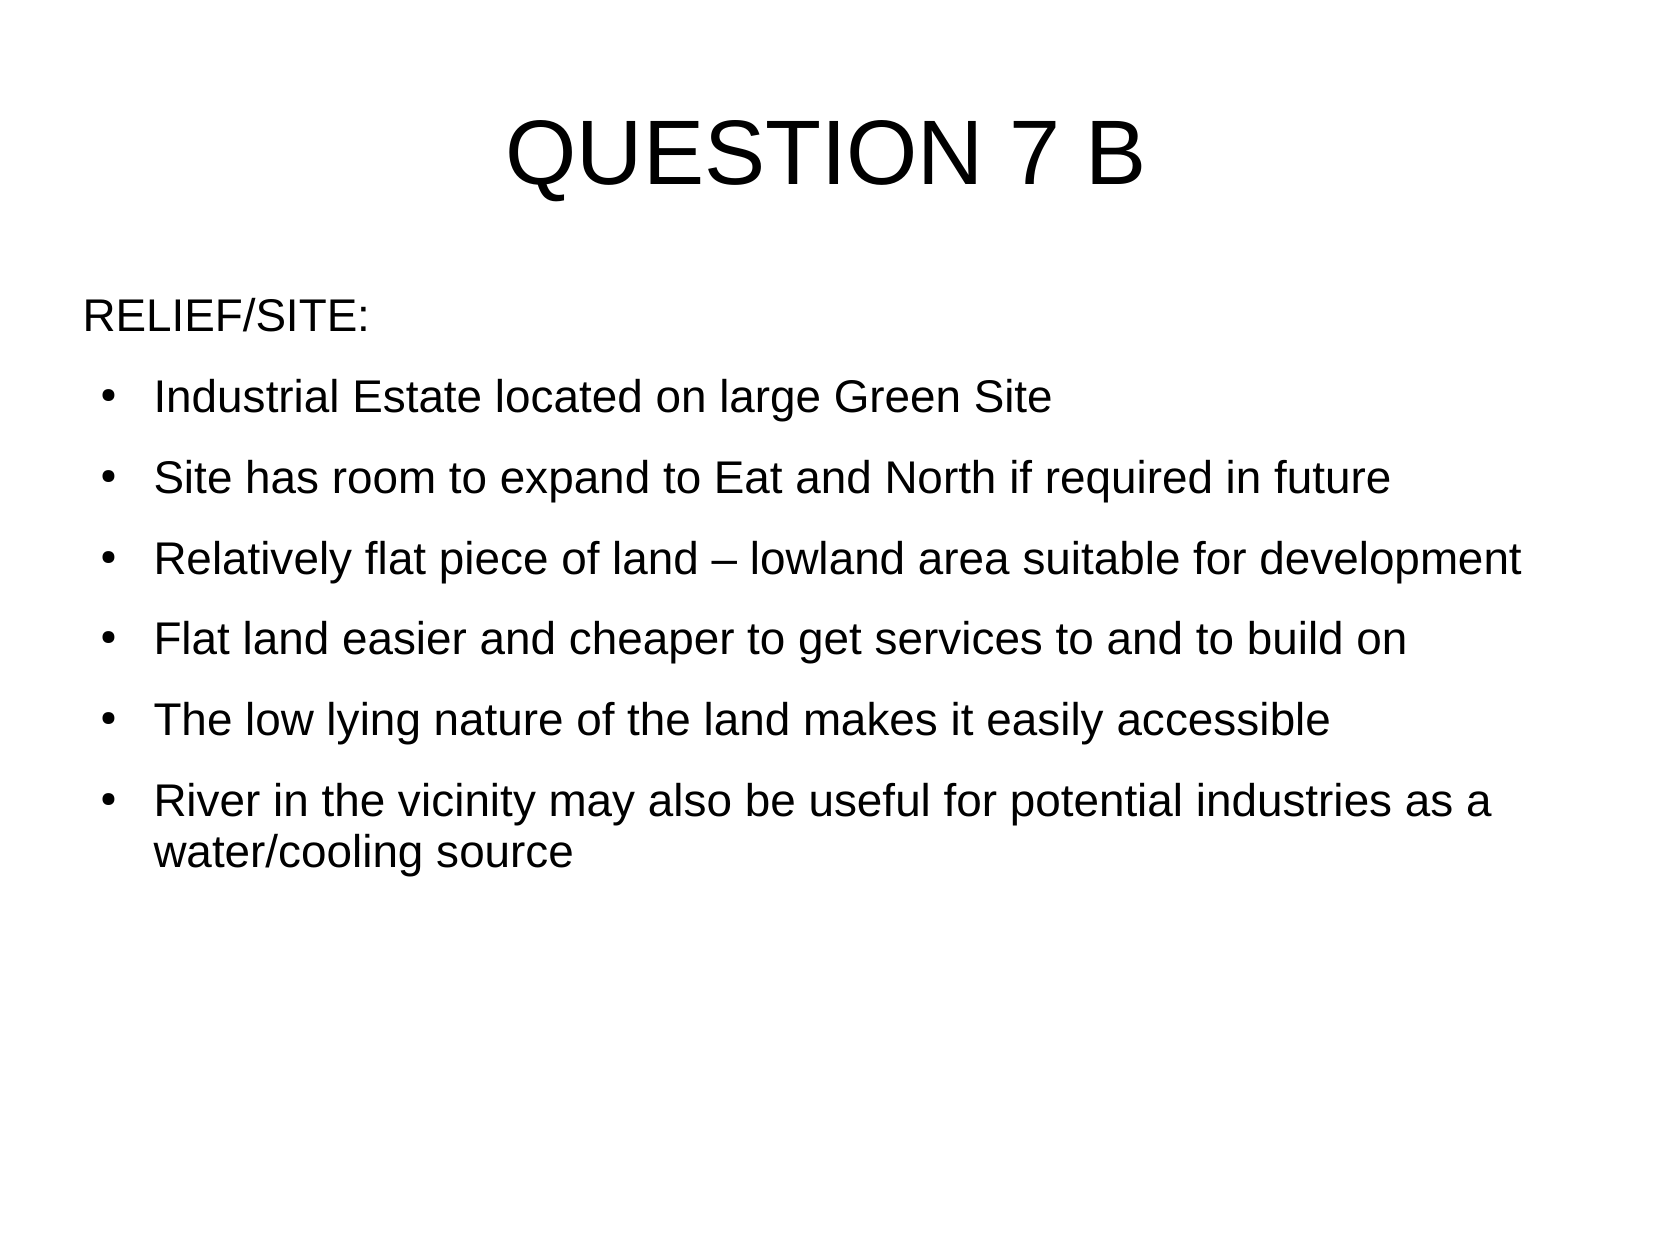

# QUESTION 7 B
RELIEF/SITE:
Industrial Estate located on large Green Site
Site has room to expand to Eat and North if required in future
Relatively flat piece of land – lowland area suitable for development
Flat land easier and cheaper to get services to and to build on
The low lying nature of the land makes it easily accessible
River in the vicinity may also be useful for potential industries as a water/cooling source